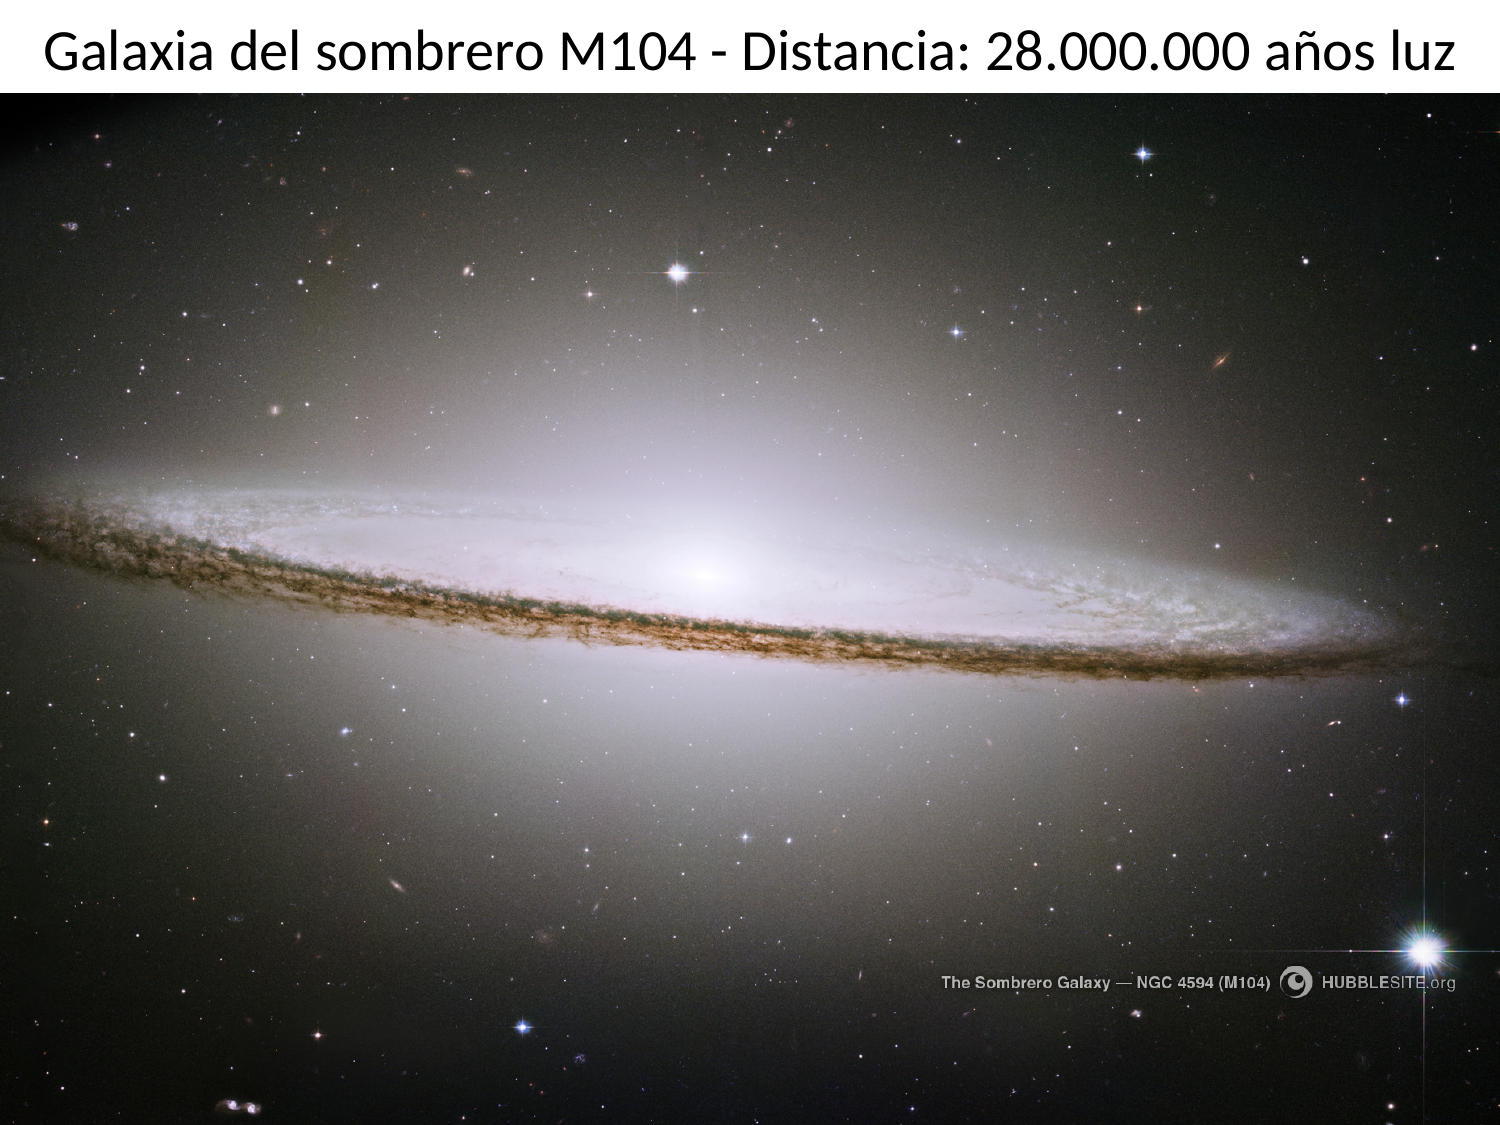

# Galaxia del sombrero M104 - Distancia: 28.000.000 años luz